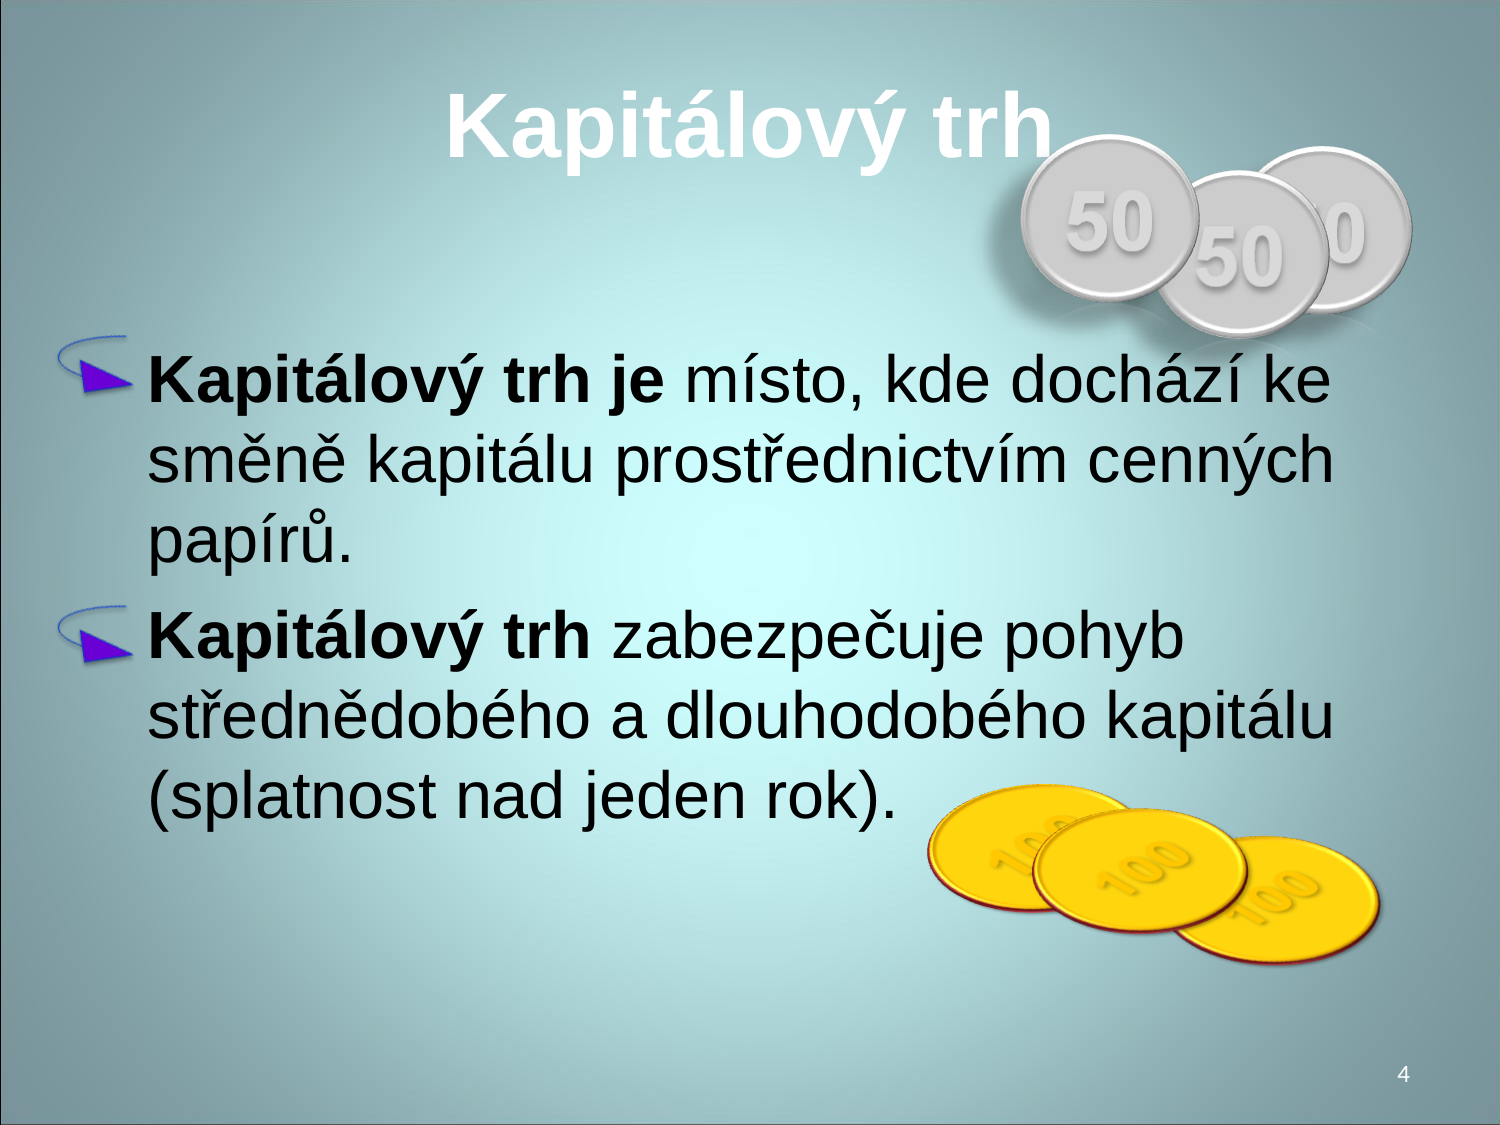

# Kapitálový trh
	Kapitálový trh je místo, kde dochází ke směně kapitálu prostřednictvím cenných papírů.
	Kapitálový trh zabezpečuje pohyb střednědobého a dlouhodobého kapitálu (splatnost nad jeden rok).